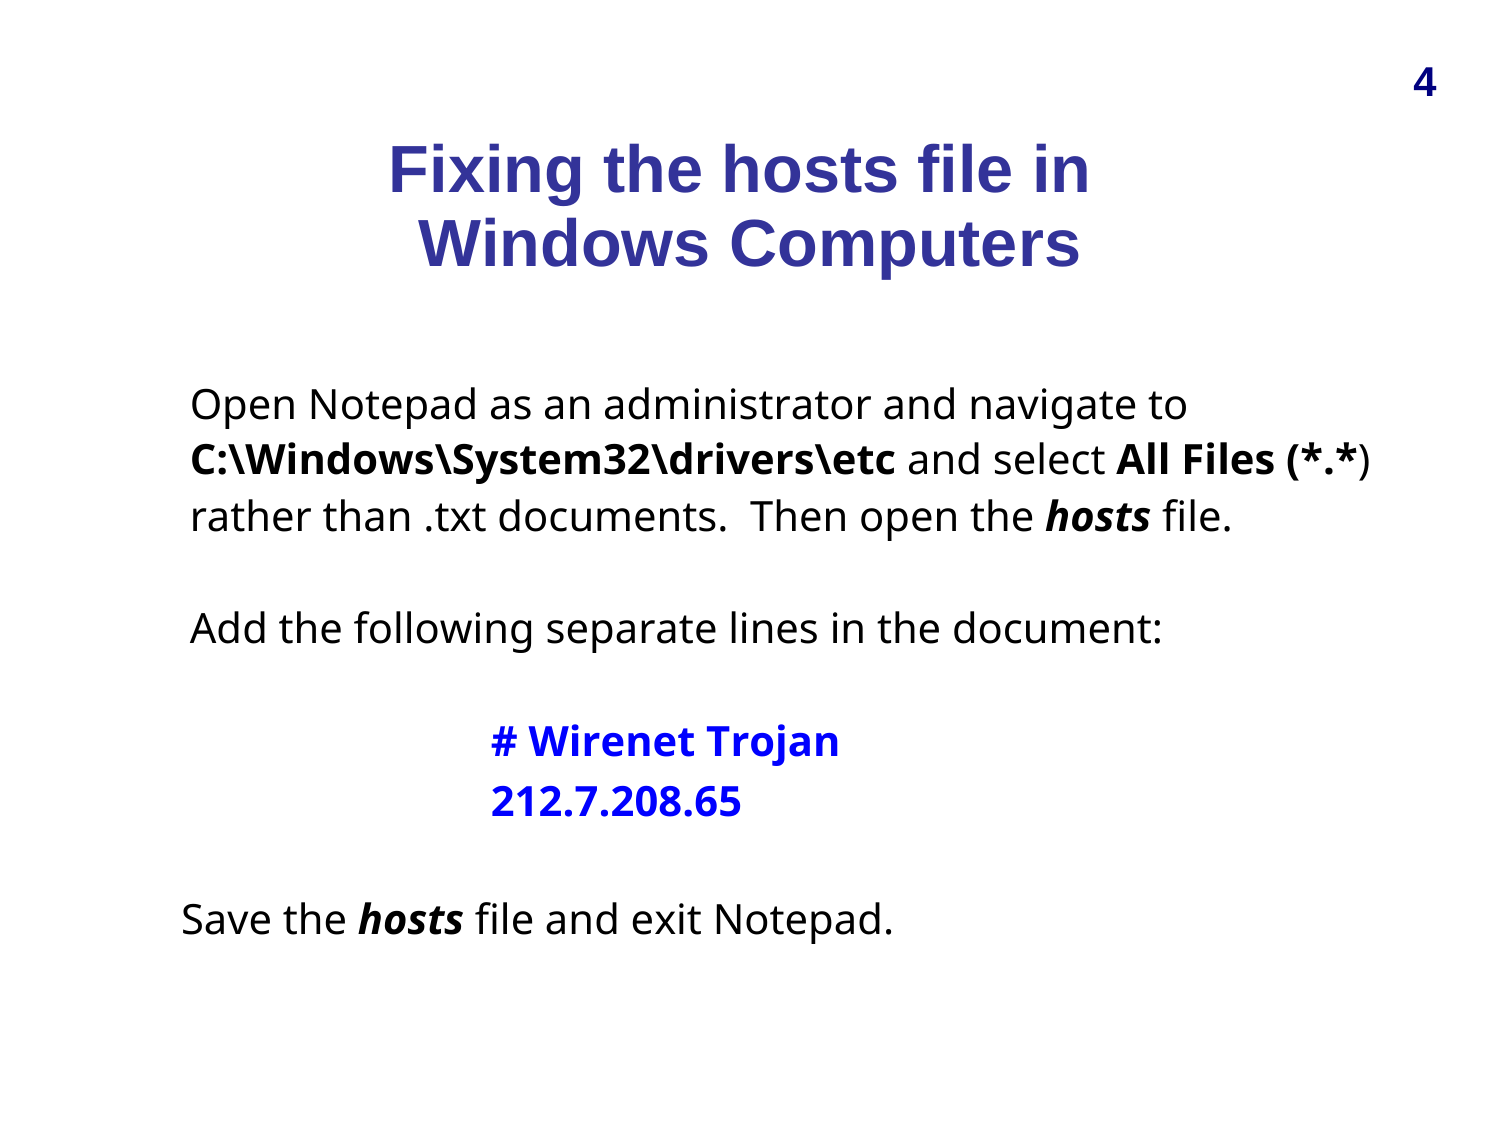

4
# Fixing the hosts file in Windows Computers
Open Notepad as an administrator and navigate to
C:\Windows\System32\drivers\etc and select All Files (*.*)
rather than .txt documents. Then open the hosts file.
Add the following separate lines in the document:
 # Wirenet Trojan
 212.7.208.65
 Save the hosts file and exit Notepad.